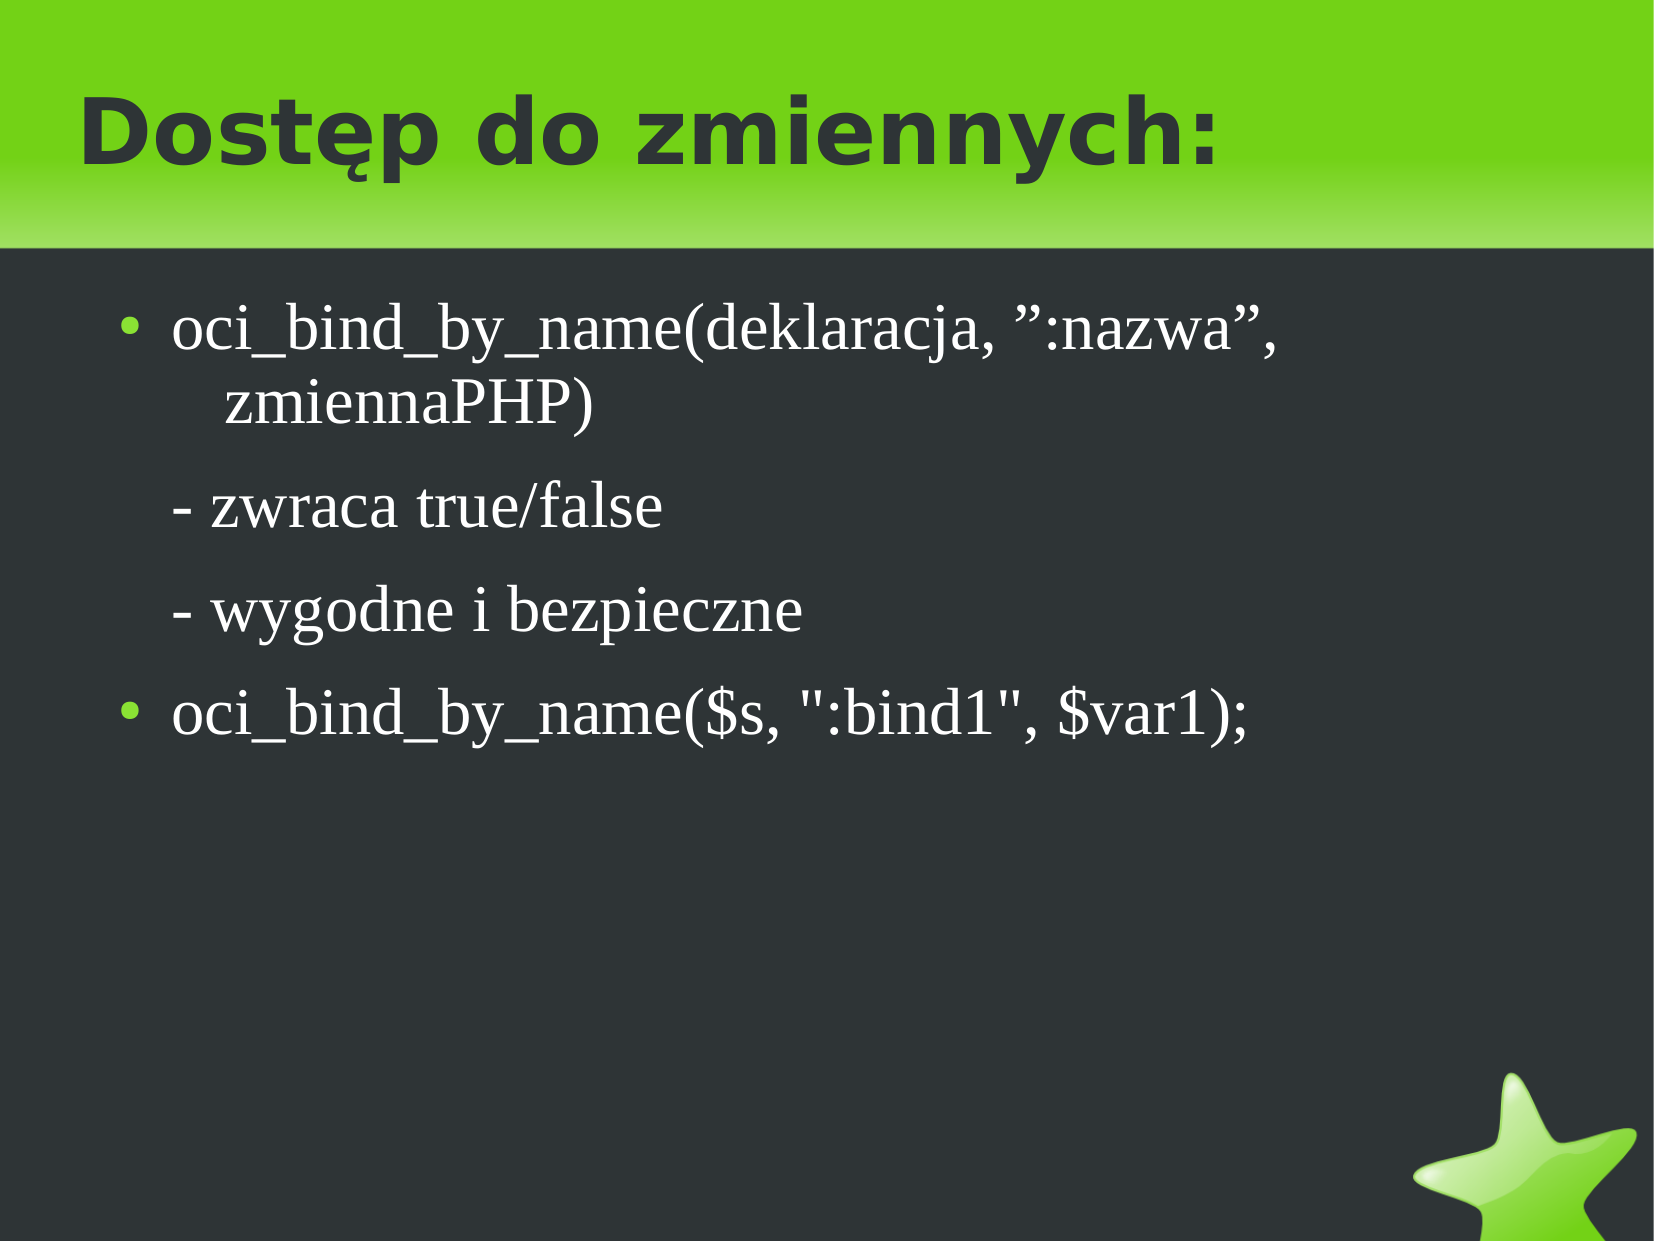

# Dostęp do zmiennych:
oci_bind_by_name(deklaracja, ”:nazwa”, zmiennaPHP)
- zwraca true/false
- wygodne i bezpieczne
oci_bind_by_name($s, ":bind1", $var1);